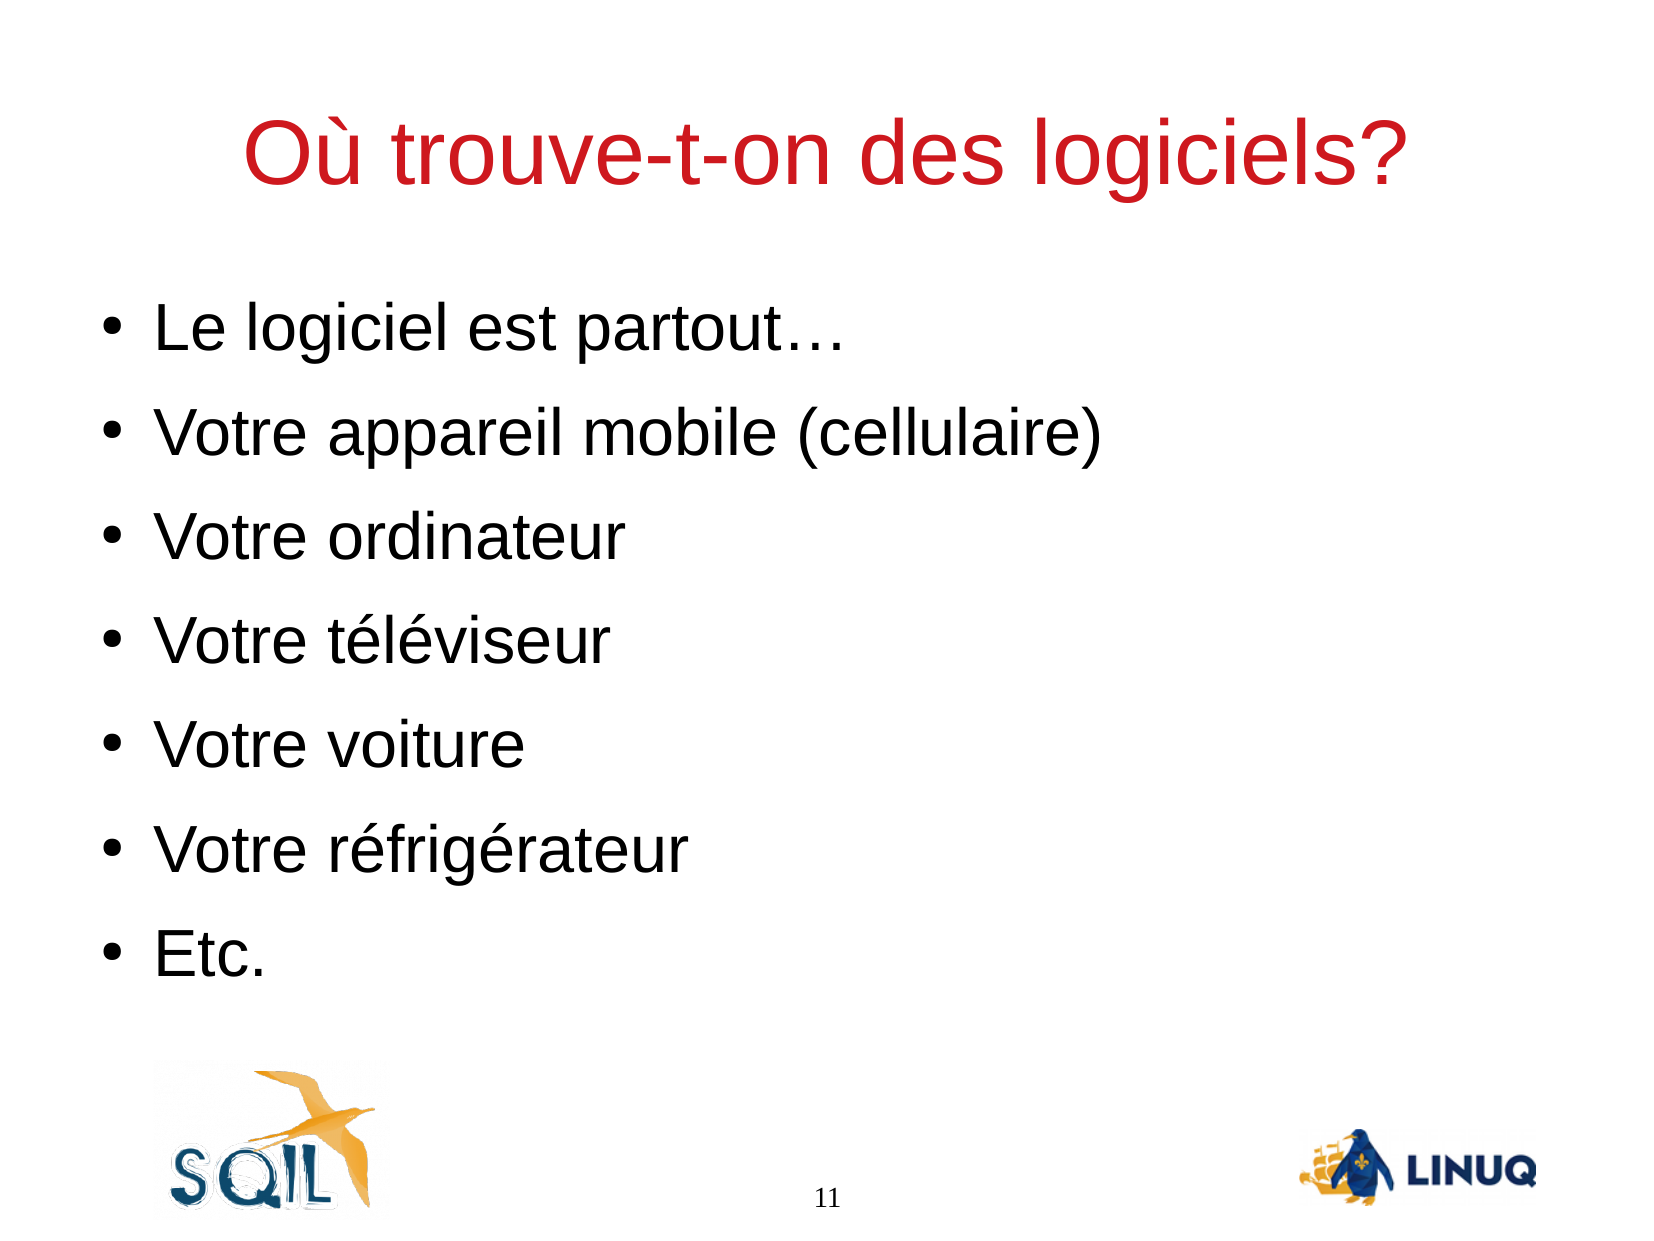

# Où trouve-t-on des logiciels?
Le logiciel est partout…
Votre appareil mobile (cellulaire)
Votre ordinateur
Votre téléviseur
Votre voiture
Votre réfrigérateur
Etc.